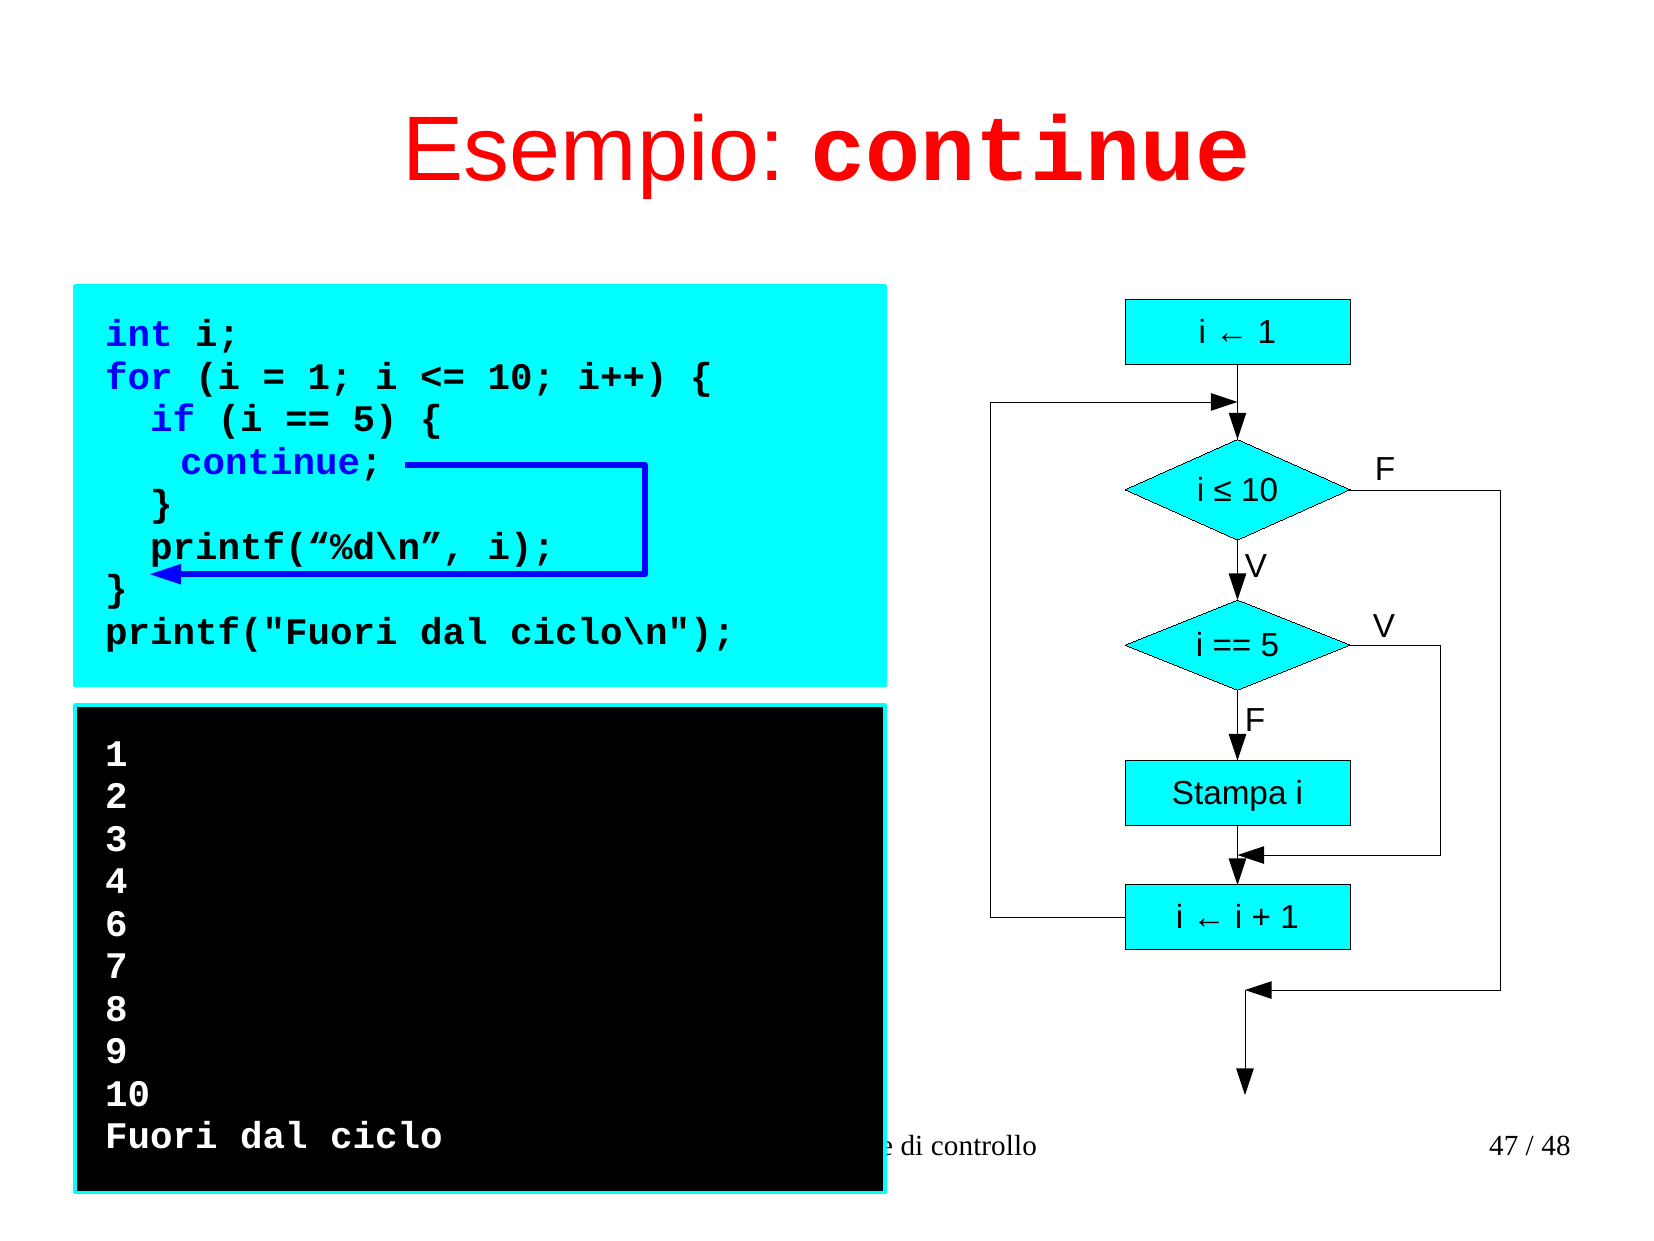

# Esempio: continue
int i;
for (i = 1; i <= 10; i++) {
 if (i == 5) {
	continue;
 }
 printf(“%d\n”, i);
}
printf("Fuori dal ciclo\n");
i ← 1
i ≤ 10
F
V
i == 5
V
F
1
2
3
4
6
7
8
9
10
Fuori dal ciclo
Stampa i
i ← i + 1
Linguaggio C: strutture di controllo
47